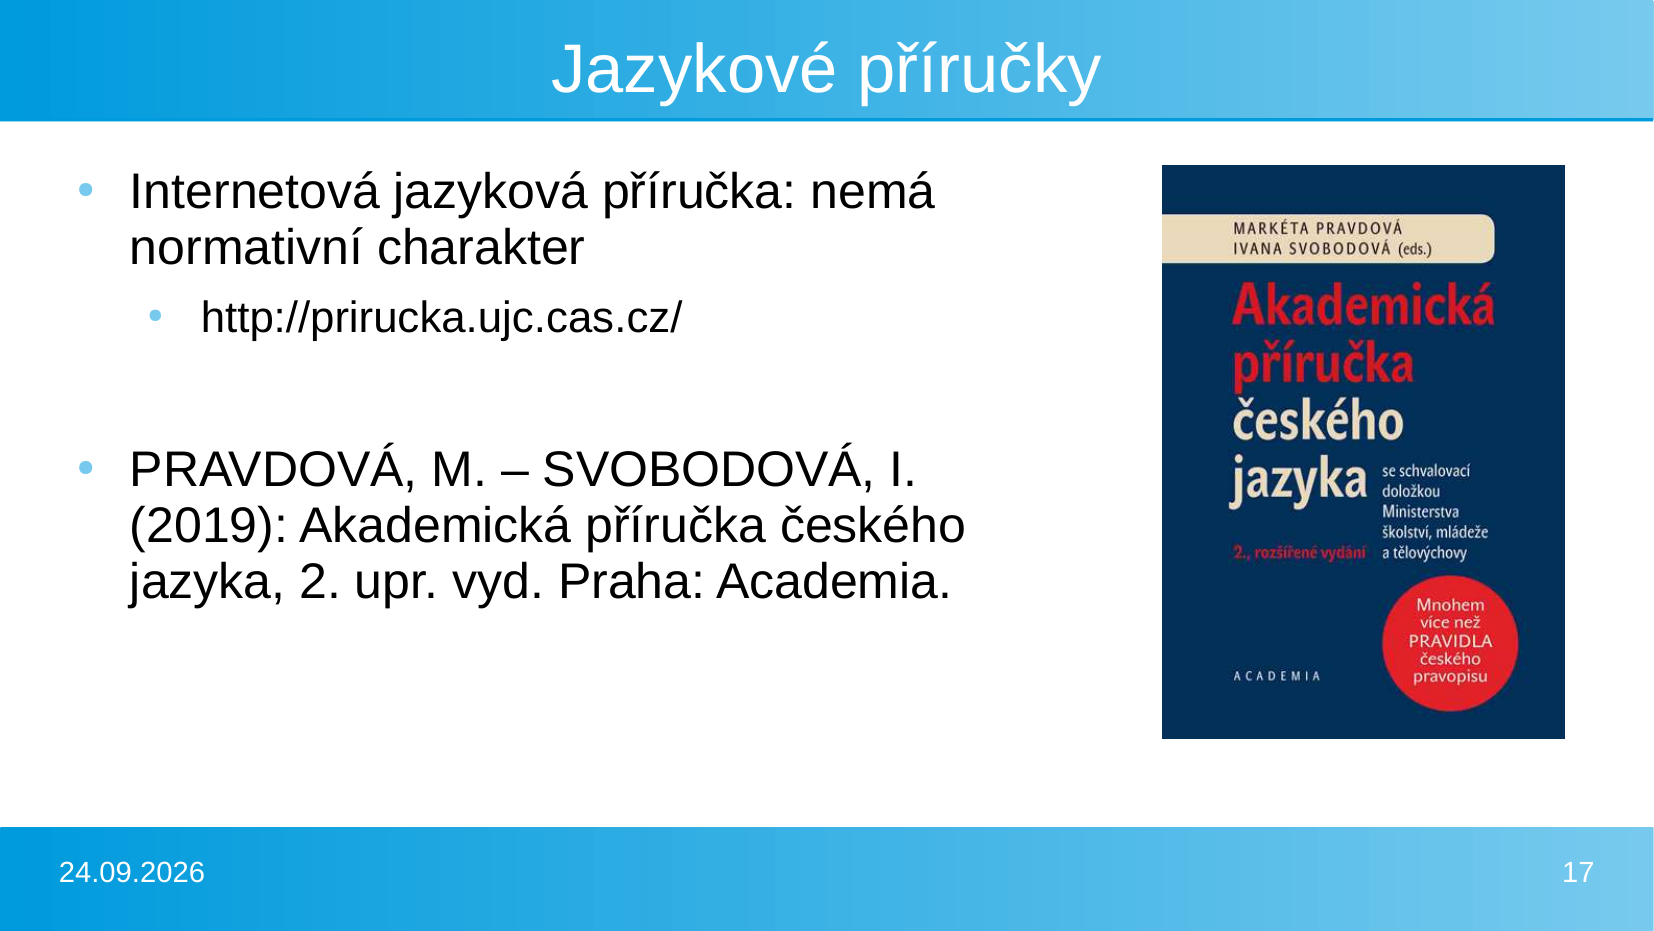

# Jazykové příručky
Internetová jazyková příručka: nemá normativní charakter
http://prirucka.ujc.cas.cz/
PRAVDOVÁ, M. – SVOBODOVÁ, I. (2019): Akademická příručka českého jazyka, 2. upr. vyd. Praha: Academia.
17